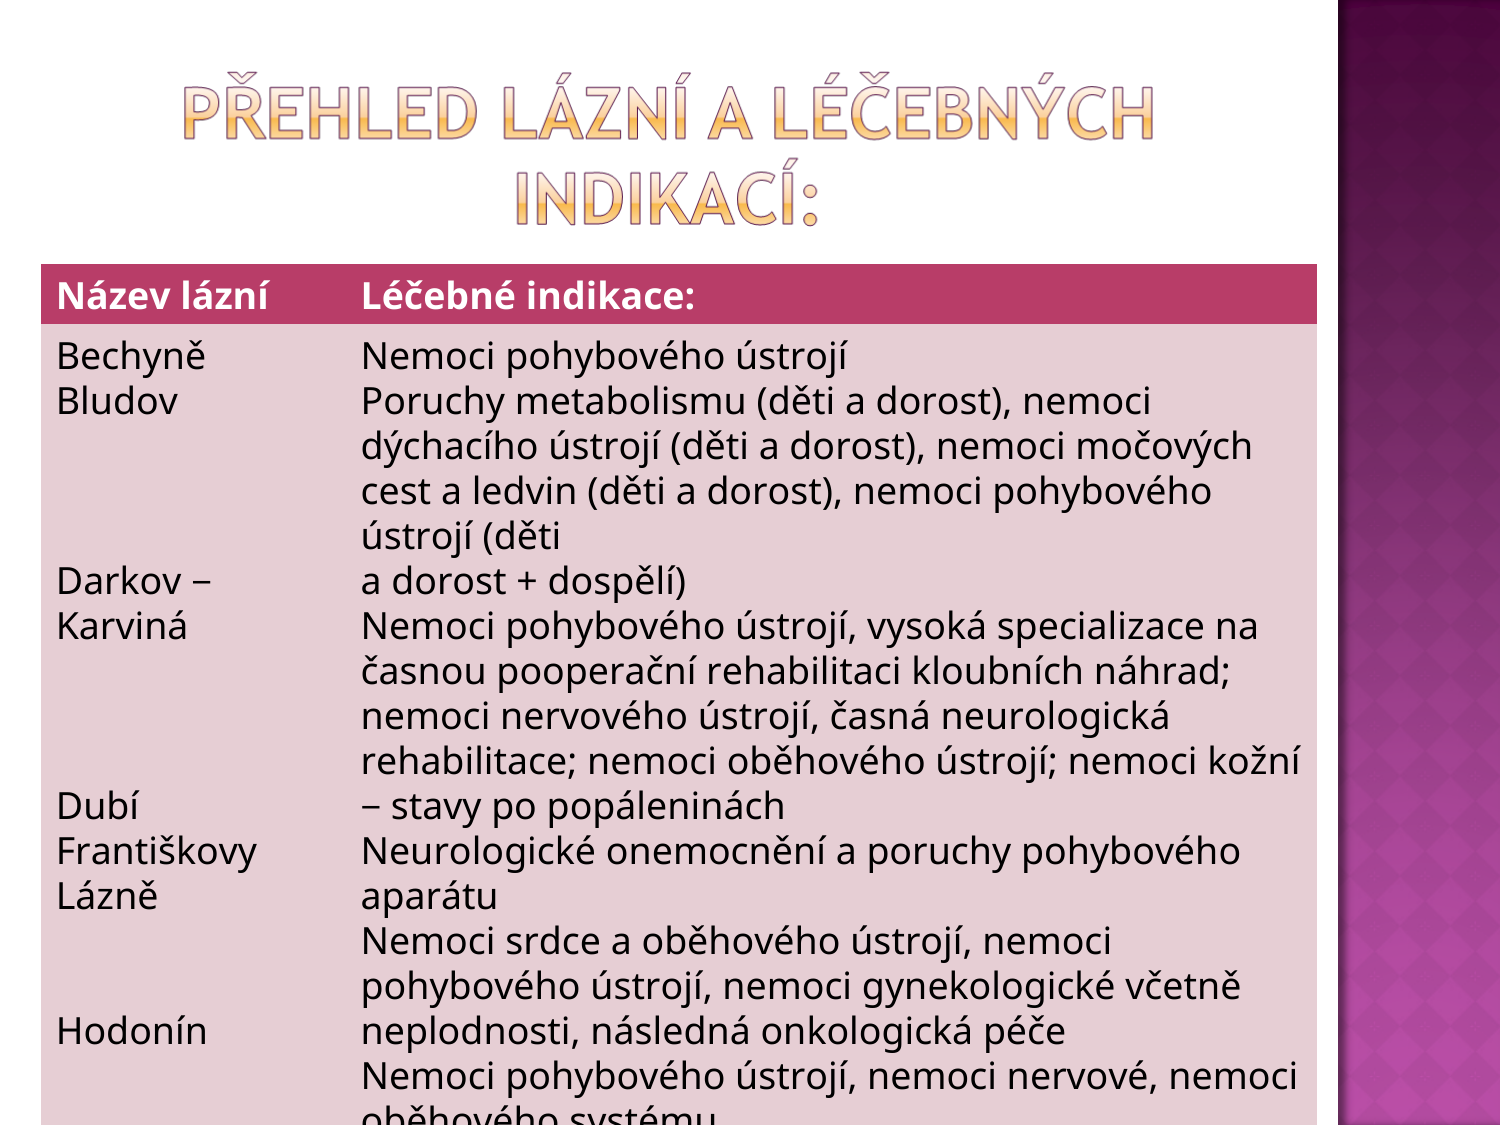

| Název lázní | Léčebné indikace: |
| --- | --- |
| Bechyně Bludov Darkov − Karviná Dubí Františkovy Lázně Hodonín | Nemoci pohybového ústrojí Poruchy metabolismu (děti a dorost), nemoci dýchacího ústrojí (děti a dorost), nemoci močových cest a ledvin (děti a dorost), nemoci pohybového ústrojí (děti a dorost + dospělí) Nemoci pohybového ústrojí, vysoká specializace na časnou pooperační rehabilitaci kloubních náhrad; nemoci nervového ústrojí, časná neurologická rehabilitace; nemoci oběhového ústrojí; nemoci kožní − stavy po popáleninách Neurologické onemocnění a poruchy pohybového aparátu Nemoci srdce a oběhového ústrojí, nemoci pohybového ústrojí, nemoci gynekologické včetně neplodnosti, následná onkologická péče Nemoci pohybového ústrojí, nemoci nervové, nemoci oběhového systému |